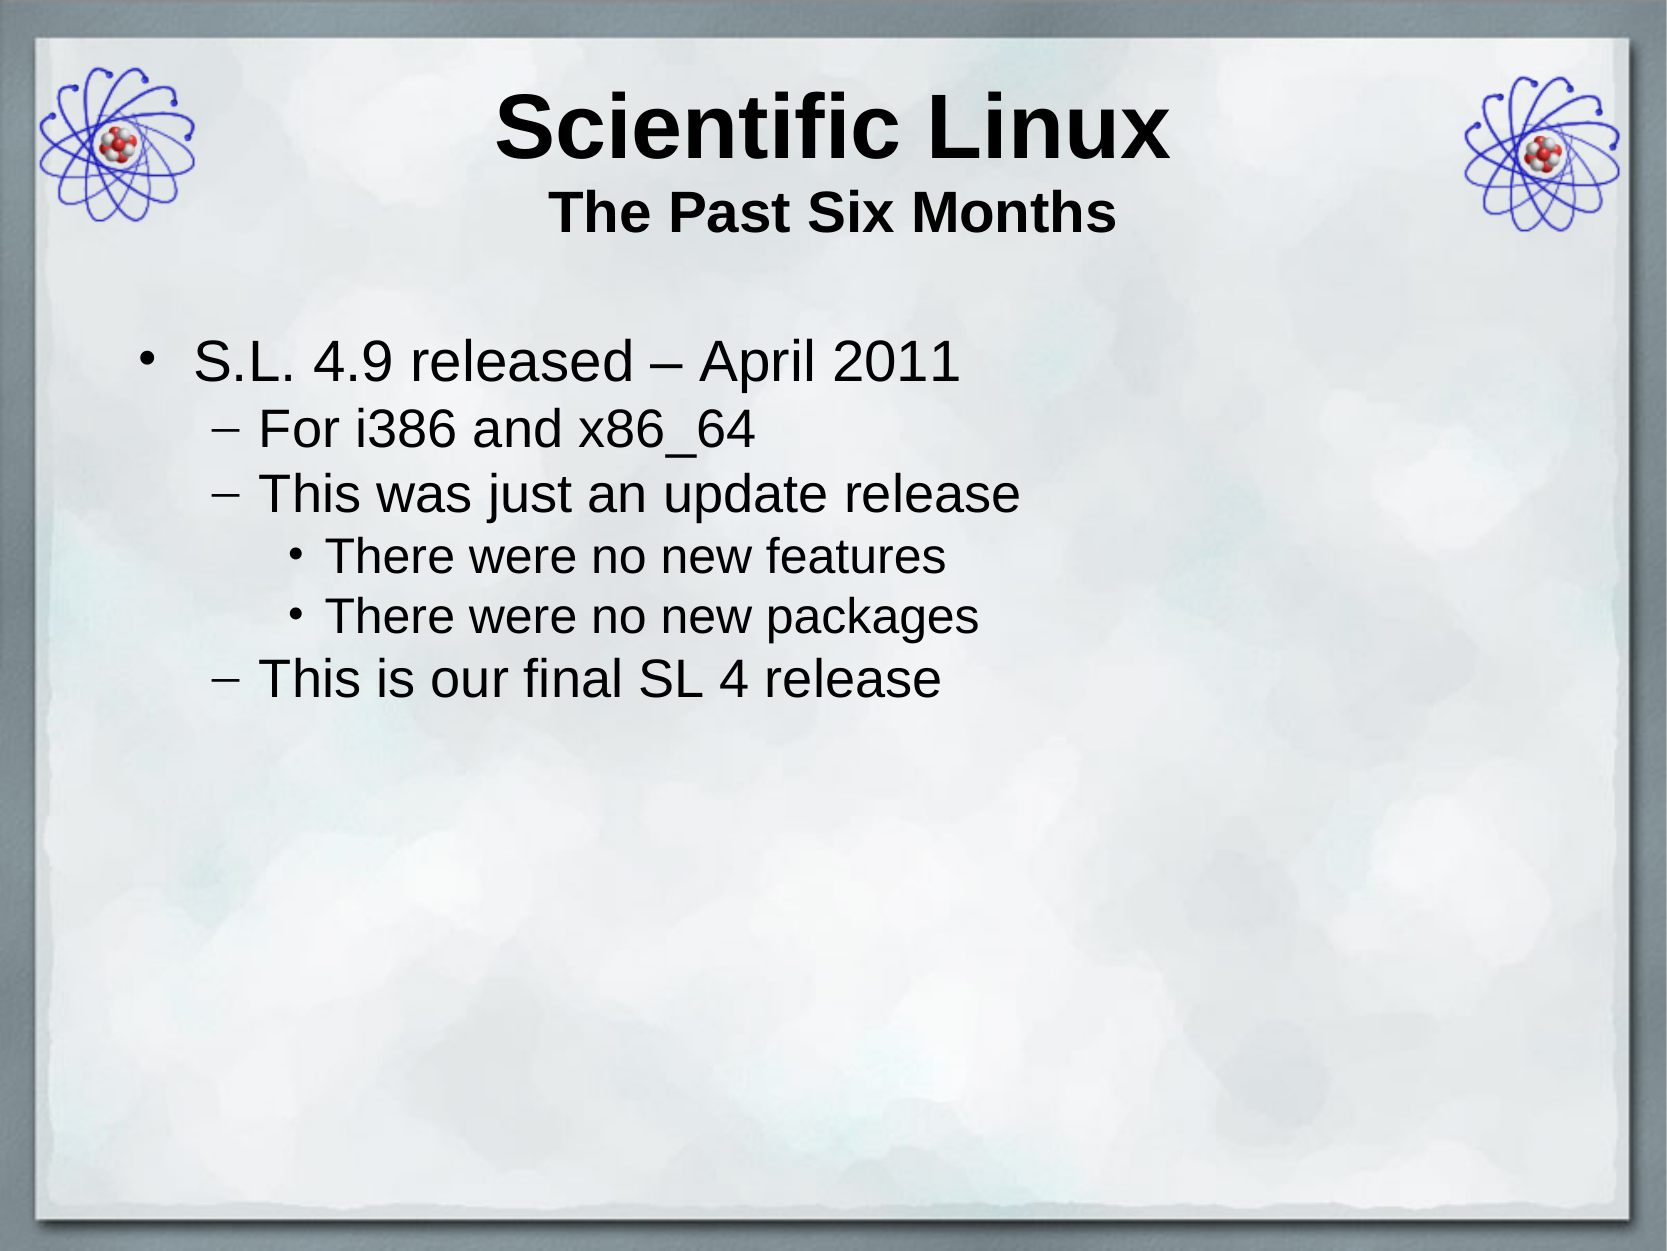

# Scientific Linux The Past Six Months
S.L. 4.9 released – April 2011
For i386 and x86_64
This was just an update release
There were no new features
There were no new packages
This is our final SL 4 release